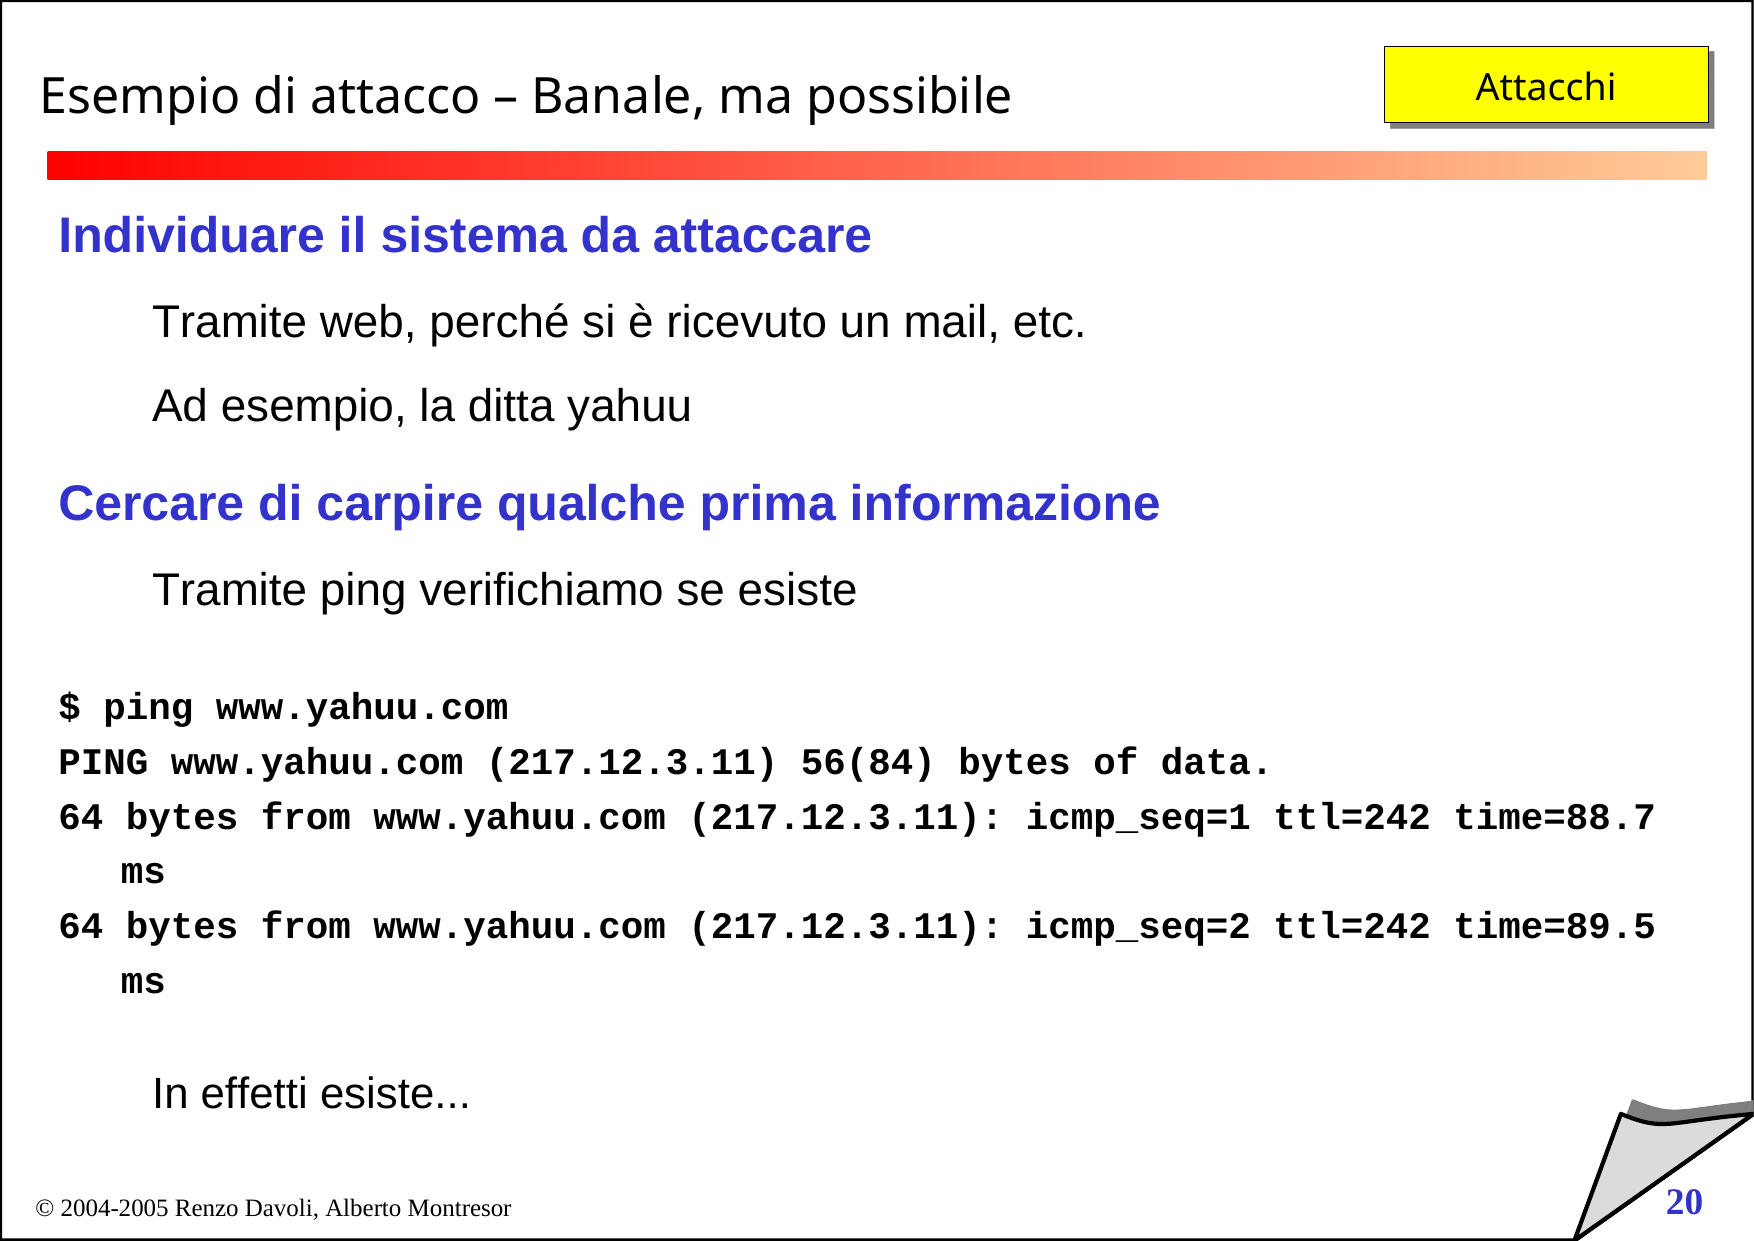

Attacchi
# Esempio di attacco – Banale, ma possibile
Individuare il sistema da attaccare
Tramite web, perché si è ricevuto un mail, etc.
Ad esempio, la ditta yahuu
Cercare di carpire qualche prima informazione
Tramite ping verifichiamo se esiste
$ ping www.yahuu.com
PING www.yahuu.com (217.12.3.11) 56(84) bytes of data.
64 bytes from www.yahuu.com (217.12.3.11): icmp_seq=1 ttl=242 time=88.7 ms
64 bytes from www.yahuu.com (217.12.3.11): icmp_seq=2 ttl=242 time=89.5 ms
In effetti esiste...